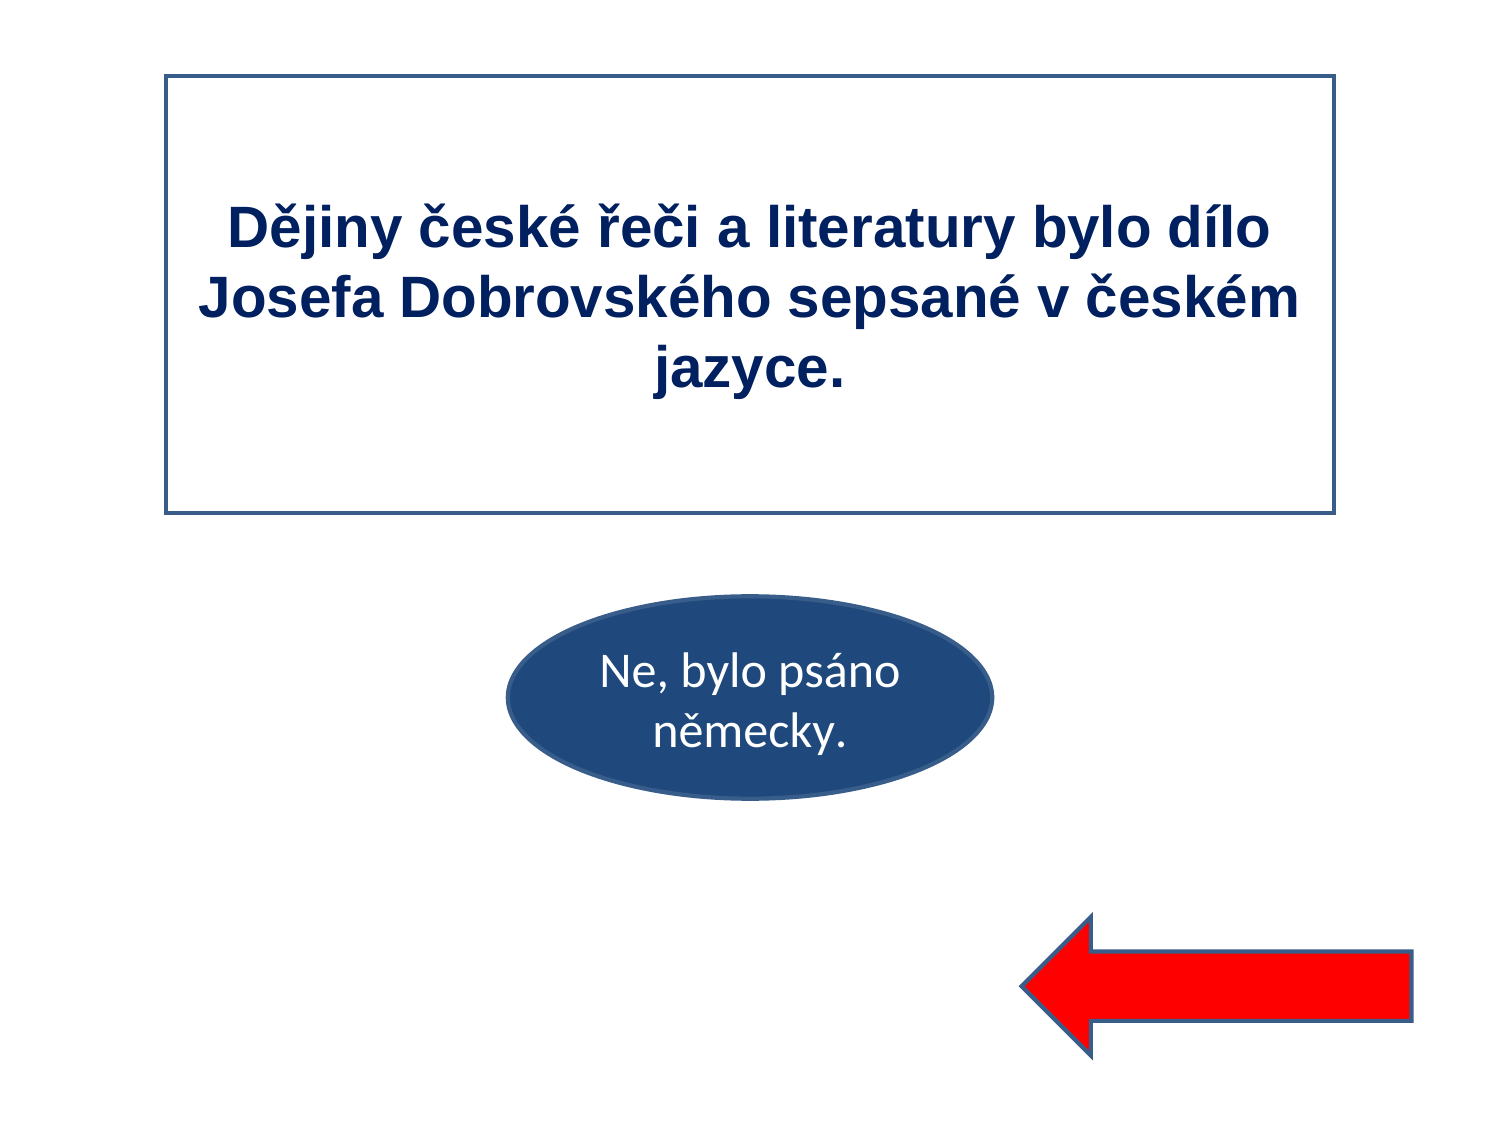

Dějiny české řeči a literatury bylo dílo Josefa Dobrovského sepsané v českém jazyce.
Ne, bylo psáno německy.